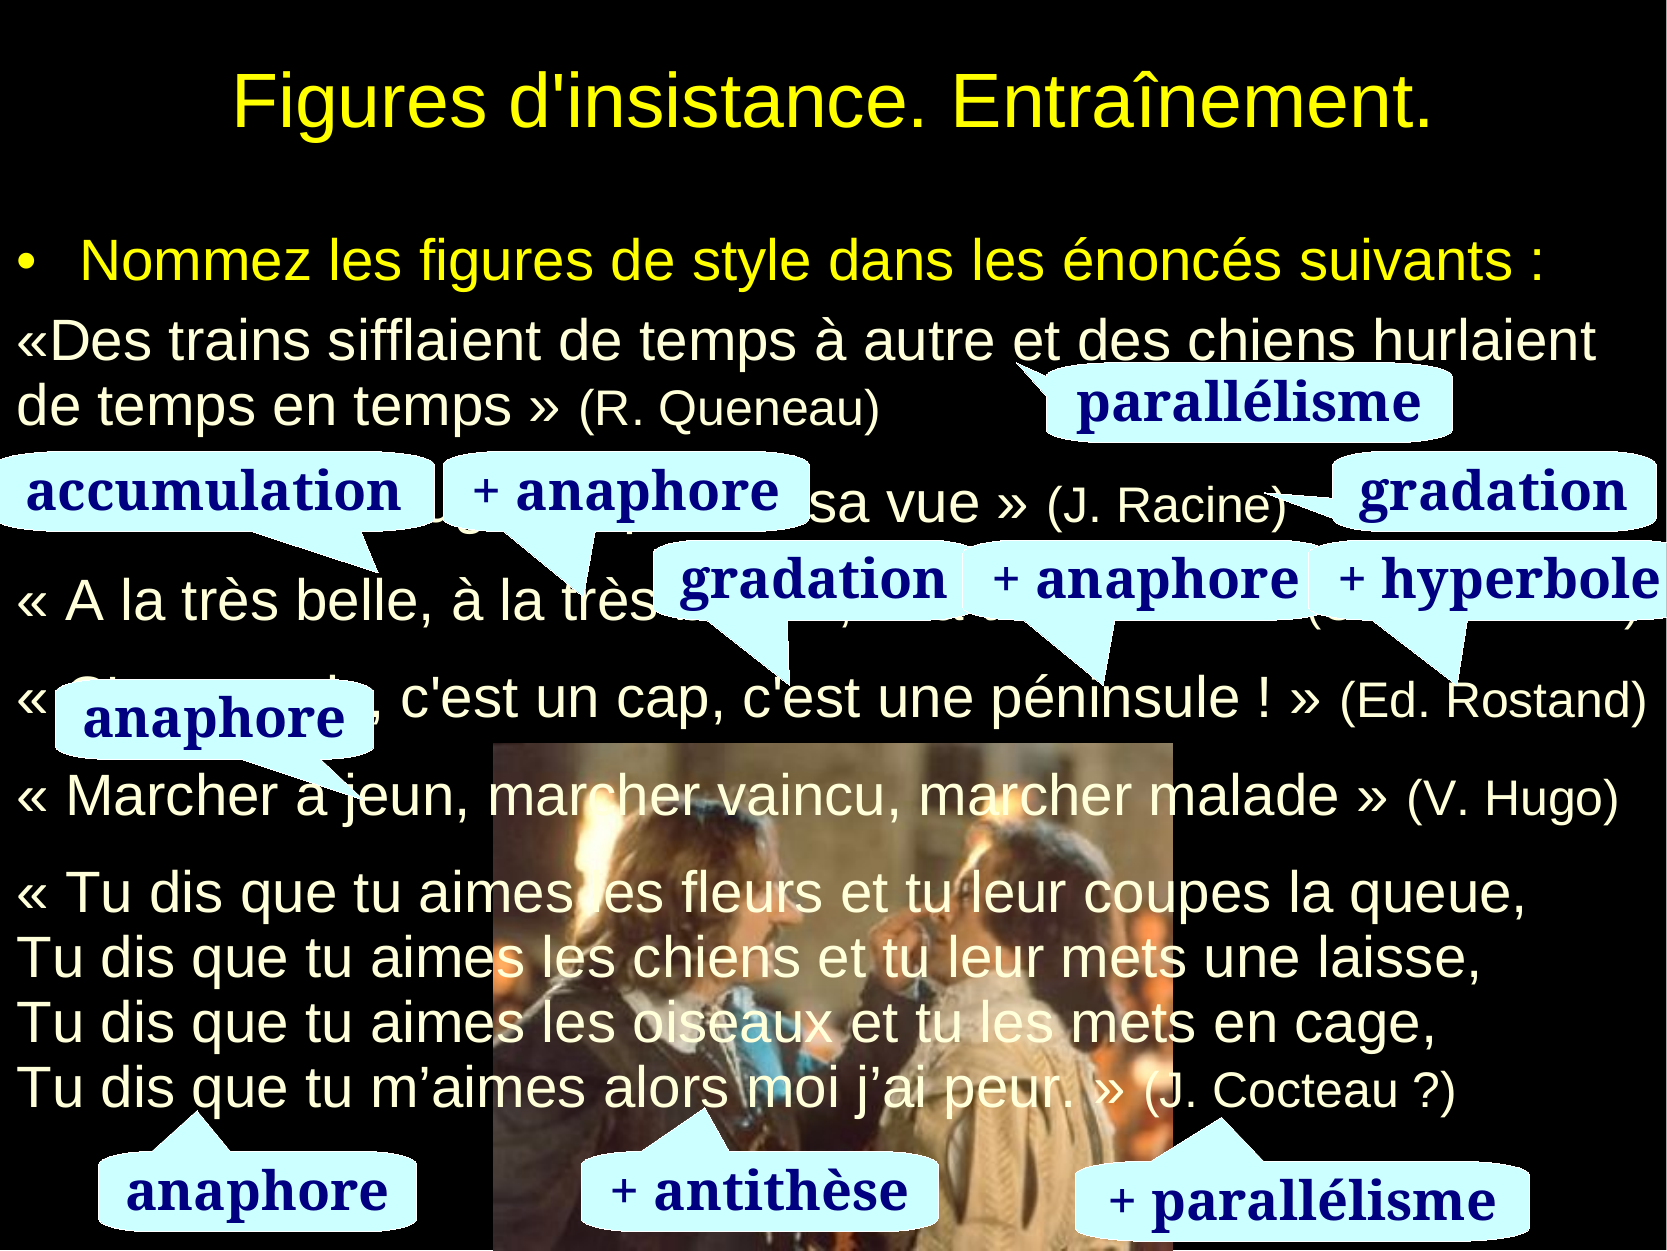

# Figures d'insistance. Entraînement.
Nommez les figures de style dans les énoncés suivants :
«Des trains sifflaient de temps à autre et des chiens hurlaient de temps en temps » (R. Queneau)
« Je le vis, je rougis, je pâlis à sa vue » (J. Racine)
« A la très belle, à la très bonne, à la très chère » (Ch. Baudelaire)
« C'est un pic, c'est un cap, c'est une péninsule ! » (Ed. Rostand)
« Marcher à jeun, marcher vaincu, marcher malade » (V. Hugo)
« Tu dis que tu aimes les fleurs et tu leur coupes la queue,
Tu dis que tu aimes les chiens et tu leur mets une laisse,
Tu dis que tu aimes les oiseaux et tu les mets en cage,
Tu dis que tu m’aimes alors moi j’ai peur. » (J. Cocteau ?)
parallélisme
accumulation
+ anaphore
gradation
gradation
+ anaphore
+ hyperbole
anaphore
anaphore
+ antithèse
+ parallélisme